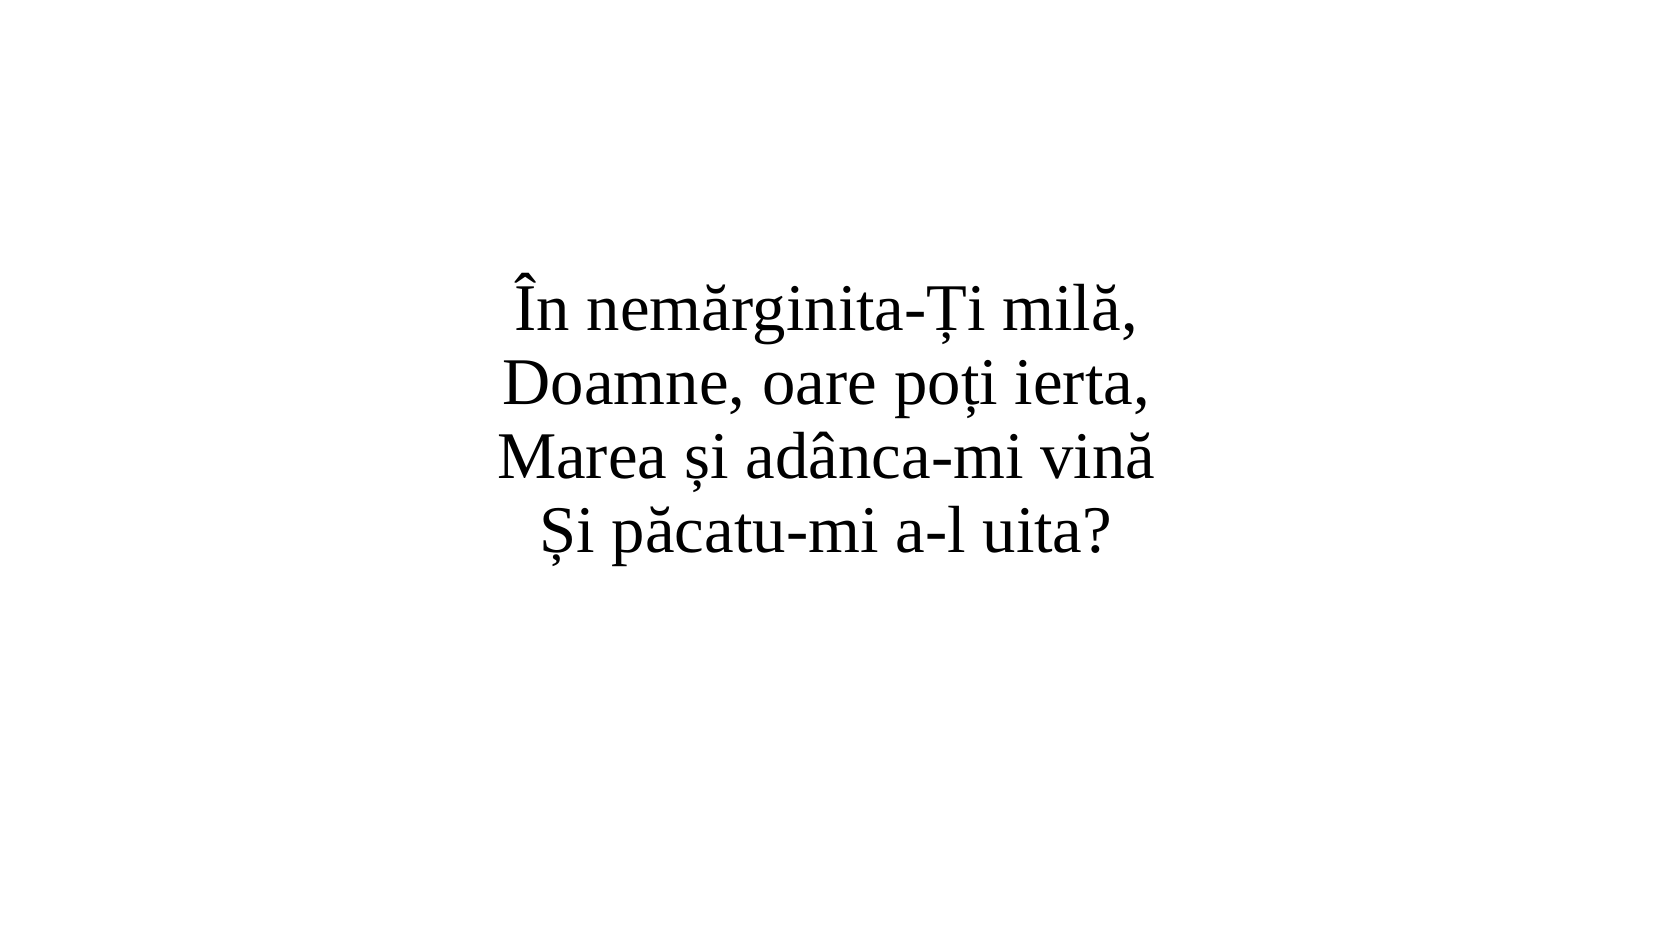

# În nemărginita-Ți milă,
Doamne, oare poți ierta,
Marea și adânca-mi vină
Și păcatu-mi a-l uita?